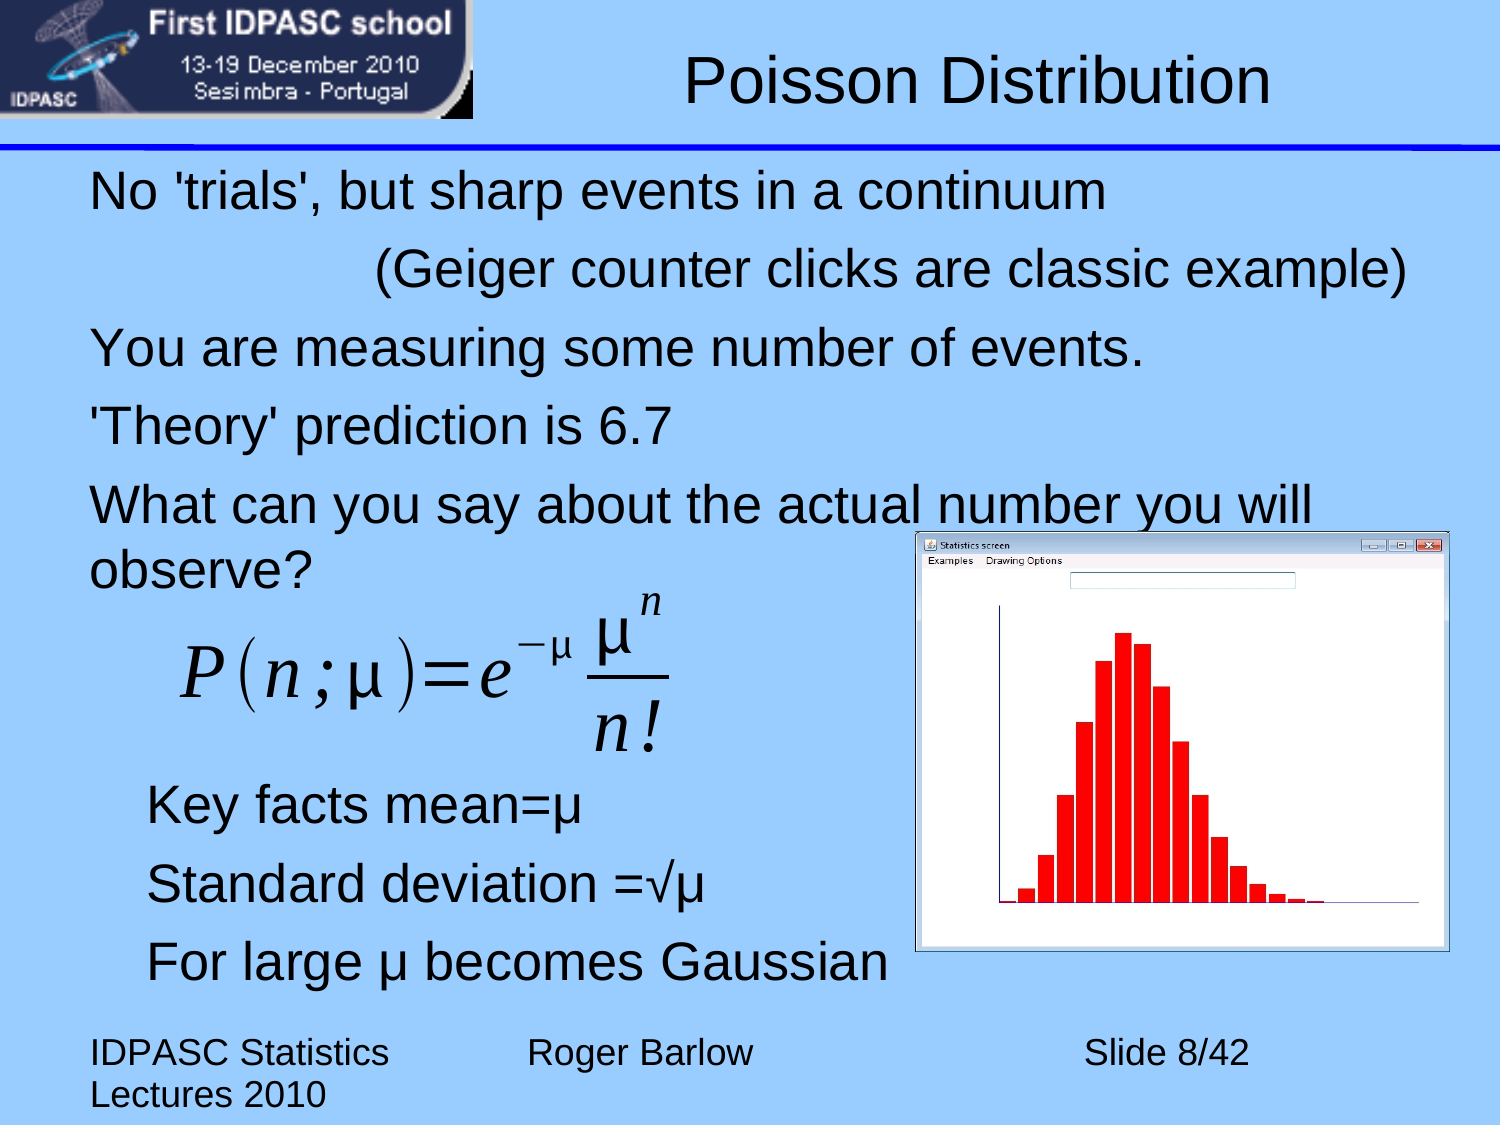

# Poisson Distribution
No 'trials', but sharp events in a continuum
(Geiger counter clicks are classic example)
You are measuring some number of events.
'Theory' prediction is 6.7
What can you say about the actual number you will observe?
Key facts mean=μ
Standard deviation =√μ
For large μ becomes Gaussian
8